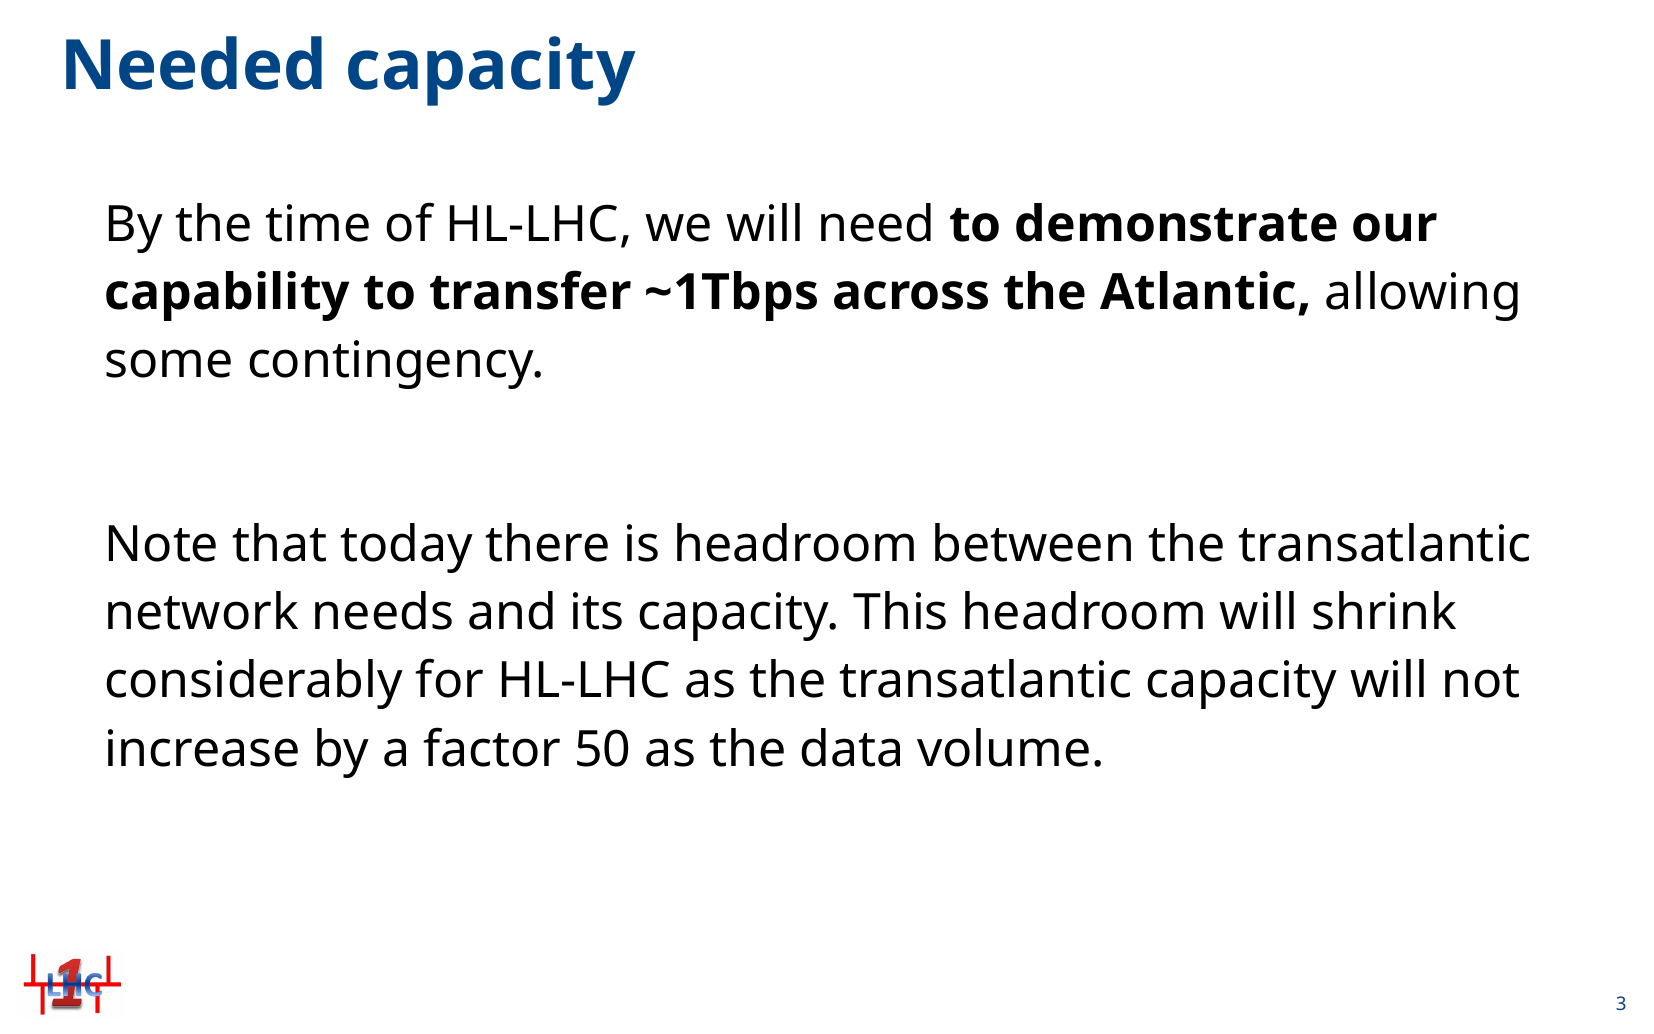

# Needed capacity
By the time of HL-LHC, we will need to demonstrate our capability to transfer ~1Tbps across the Atlantic, allowing some contingency.
Note that today there is headroom between the transatlantic network needs and its capacity. This headroom will shrink considerably for HL-LHC as the transatlantic capacity will not increase by a factor 50 as the data volume.